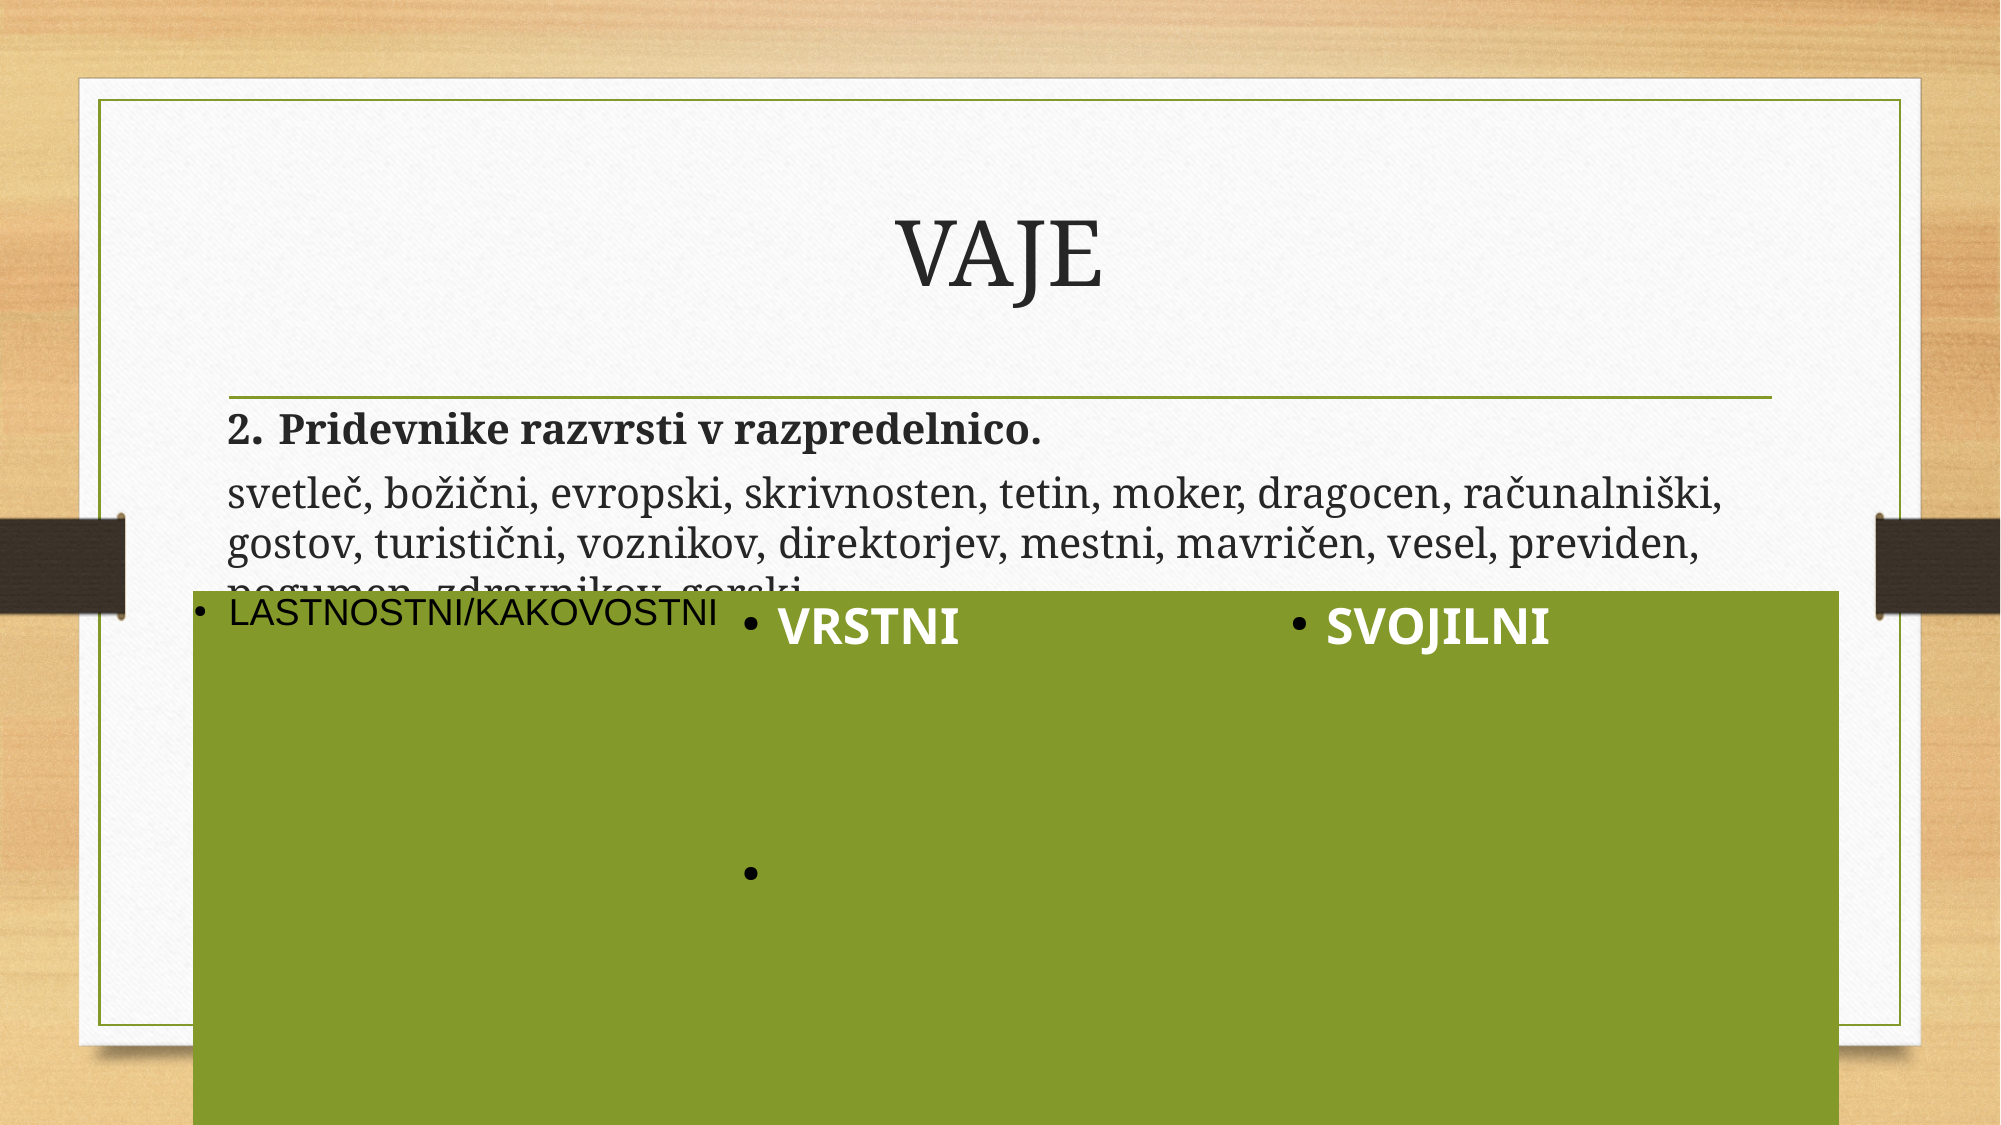

# VAJE
2. Pridevnike razvrsti v razpredelnico.
svetleč, božični, evropski, skrivnosten, tetin, moker, dragocen, računalniški, gostov, turistični, voznikov, direktorjev, mestni, mavričen, vesel, previden, pogumen, zdravnikov, gorski
| LASTNOSTNI/KAKOVOSTNI | VRSTNI | SVOJILNI |
| --- | --- | --- |
| | | |
| | | |
| | | |
| | | |
| | | |
| | | |
| | | |